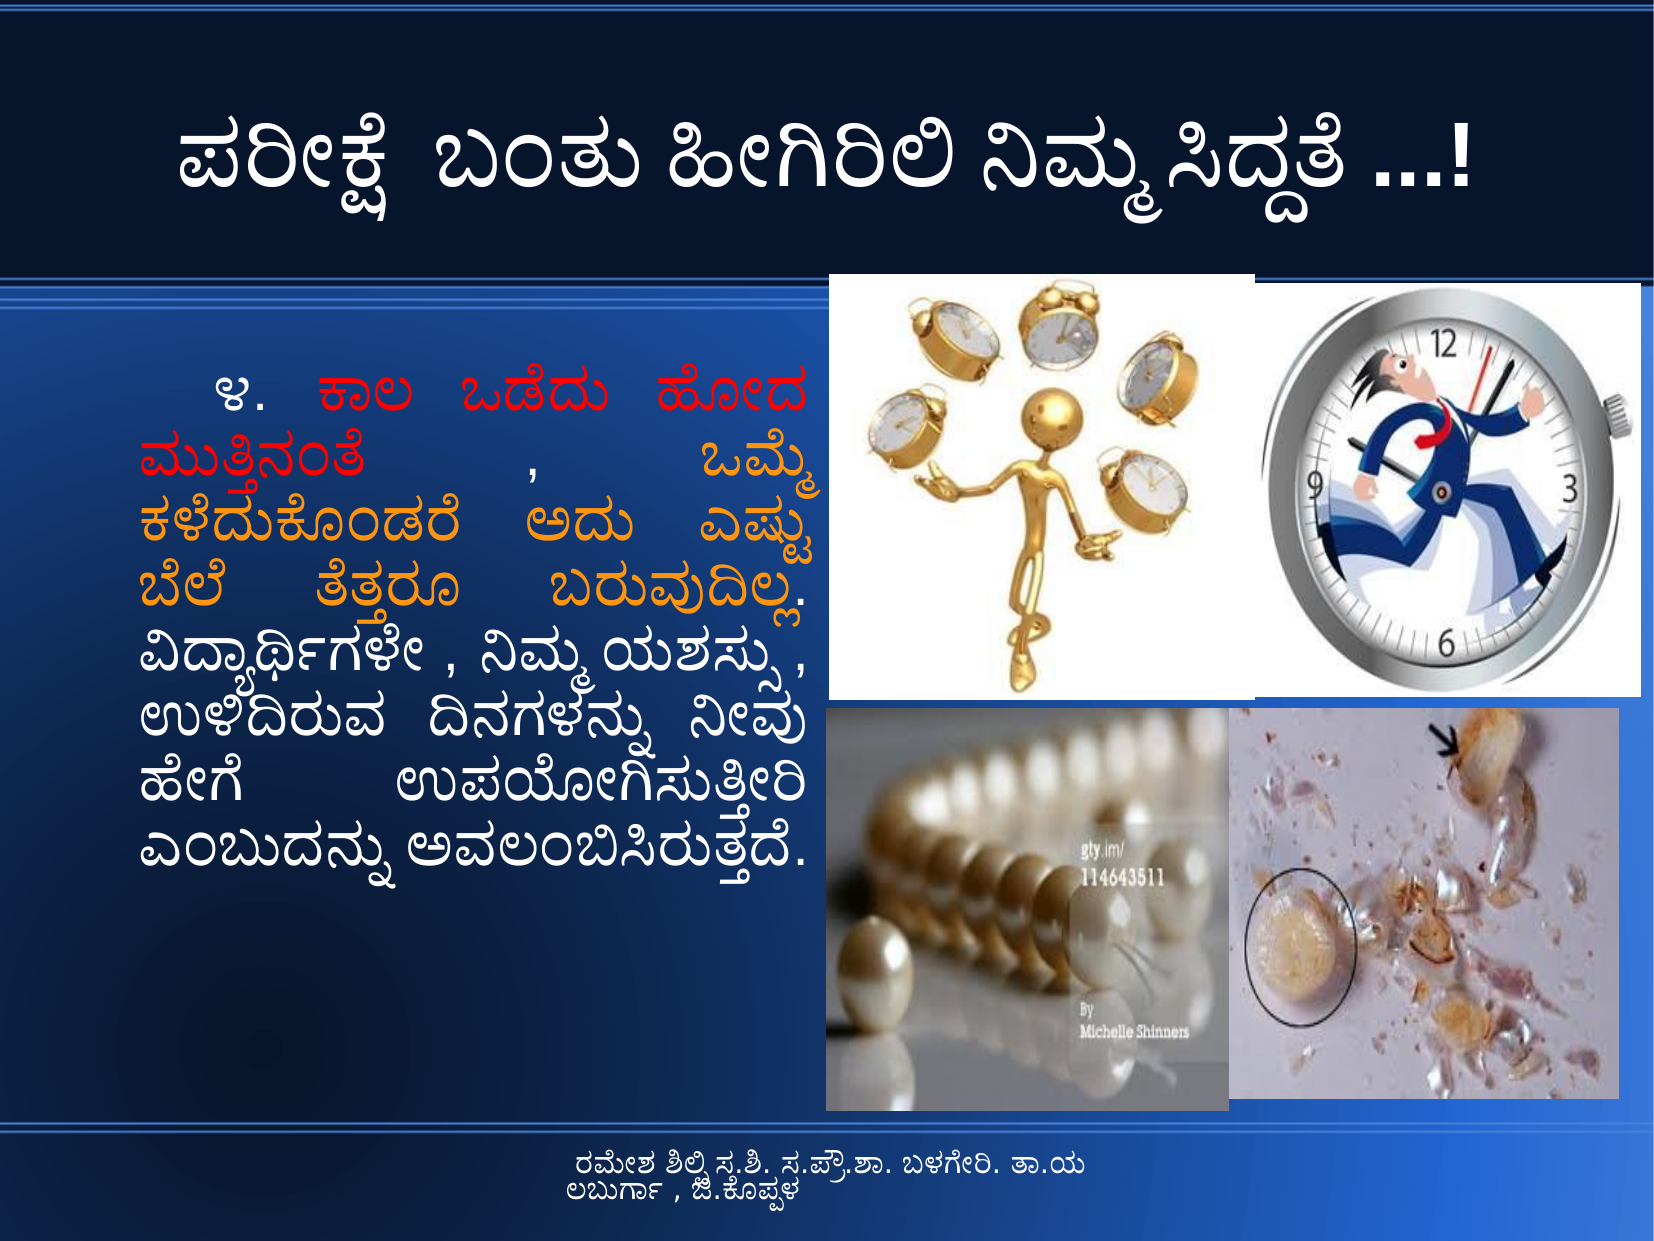

# ಪರೀಕ್ಷೆ ಬಂತು ಹೀಗಿರಿಲಿ ನಿಮ್ಮ ಸಿದ್ದತೆ ...!
 ೪. ಕಾಲ ಒಡೆದು ಹೋದ ಮುತ್ತಿನಂತೆ , ಒಮ್ಮೆ ಕಳೆದುಕೊಂಡರೆ ಅದು ಎಷ್ಟು ಬೆಲೆ ತೆತ್ತರೂ ಬರುವುದಿಲ್ಲ. ವಿದ್ಯಾರ್ಥಿಗಳೇ , ನಿಮ್ಮ ಯಶಸ್ಸು , ಉಳಿದಿರುವ ದಿನಗಳನ್ನು ನೀವು ಹೇಗೆ ಉಪಯೋಗಿಸುತ್ತೀರಿ ಎಂಬುದನ್ನು ಅವಲಂಬಿಸಿರುತ್ತದೆ.
 ರಮೇಶ ಶಿಲ್ಪಿ ಸ.ಶಿ. ಸ.ಪ್ರೌ.ಶಾ. ಬಳಗೇರಿ. ತಾ.ಯಲಬುರ್ಗಾ , ಜಿ.ಕೊಪ್ಪಳ